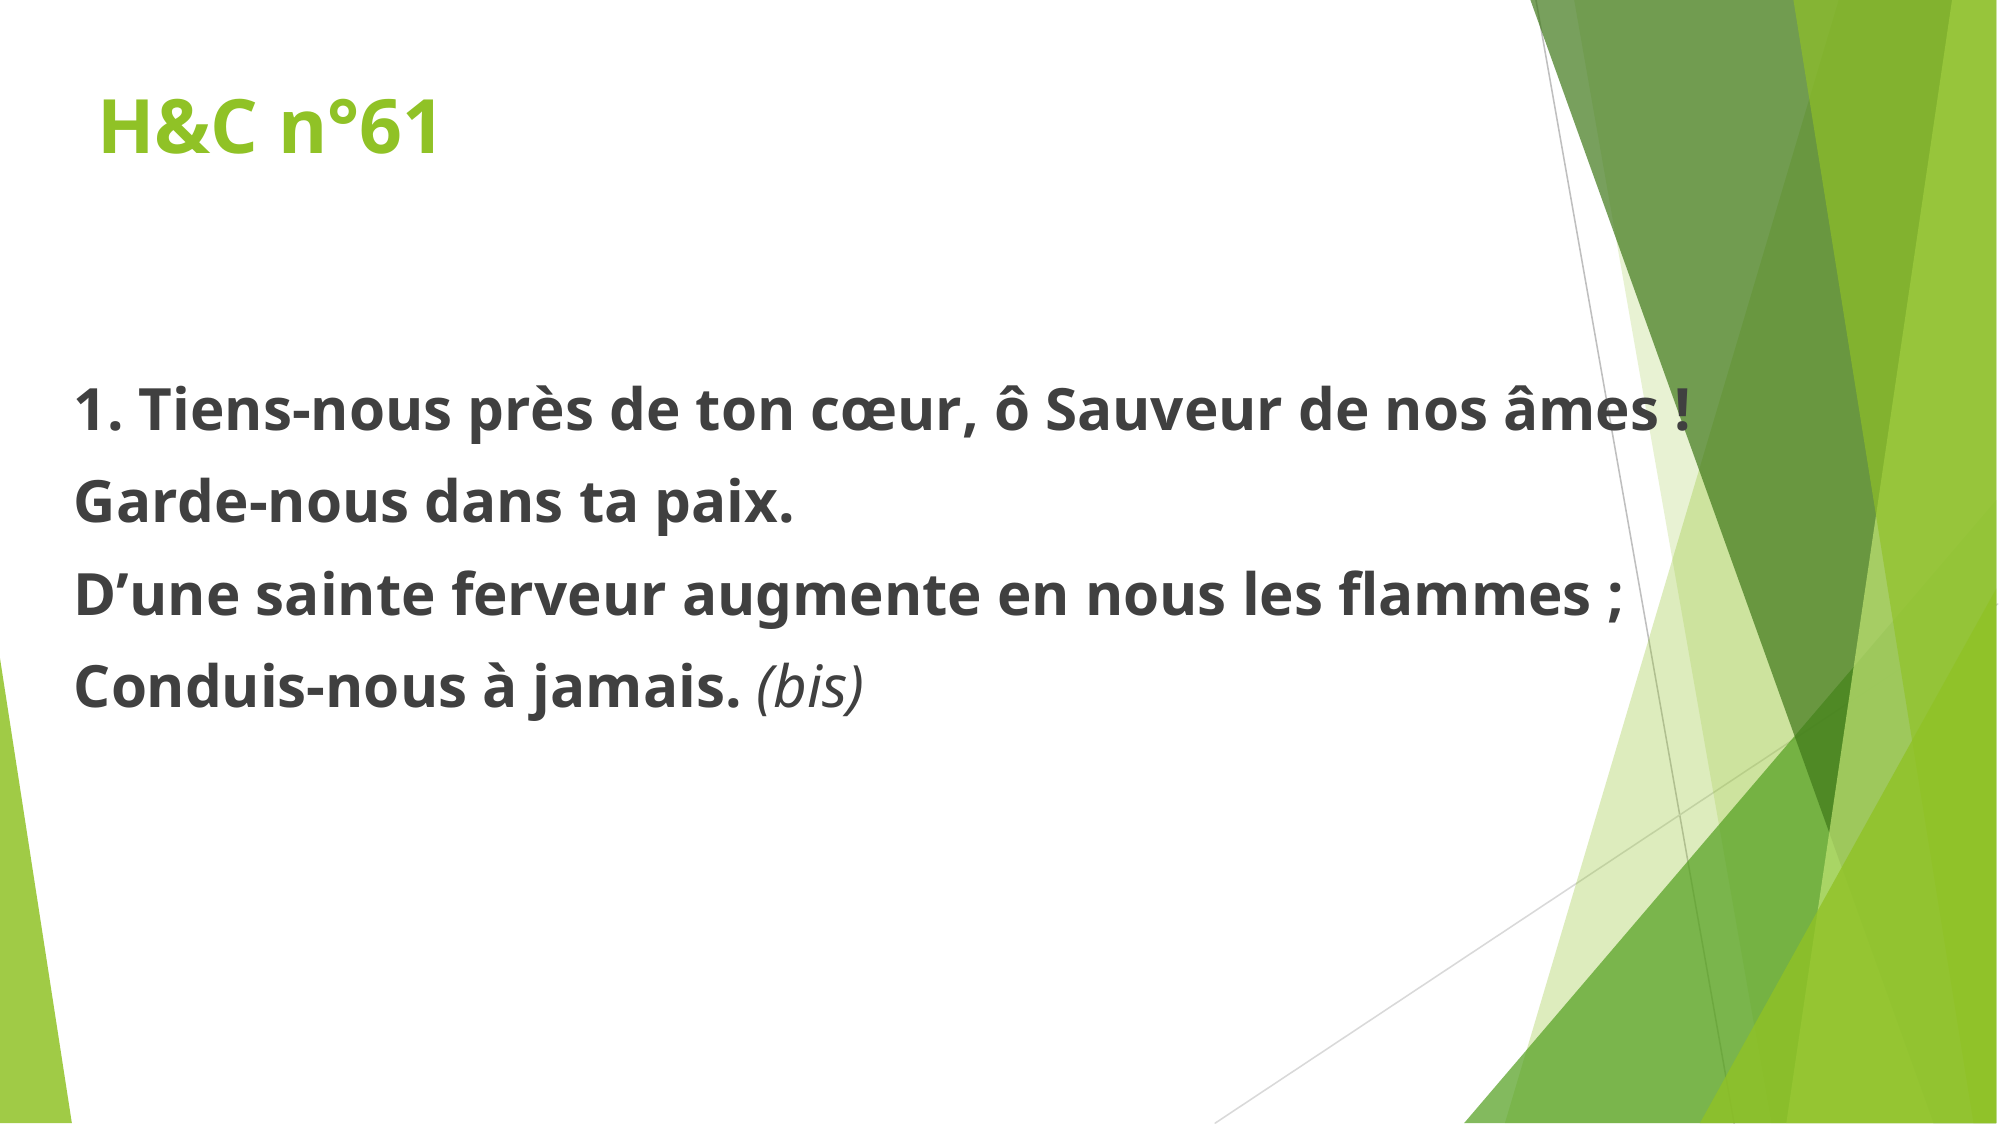

H&C n°61
1. Tiens-nous près de ton cœur, ô Sauveur de nos âmes !
Garde-nous dans ta paix.
D’une sainte ferveur augmente en nous les flammes ;
Conduis-nous à jamais. (bis)